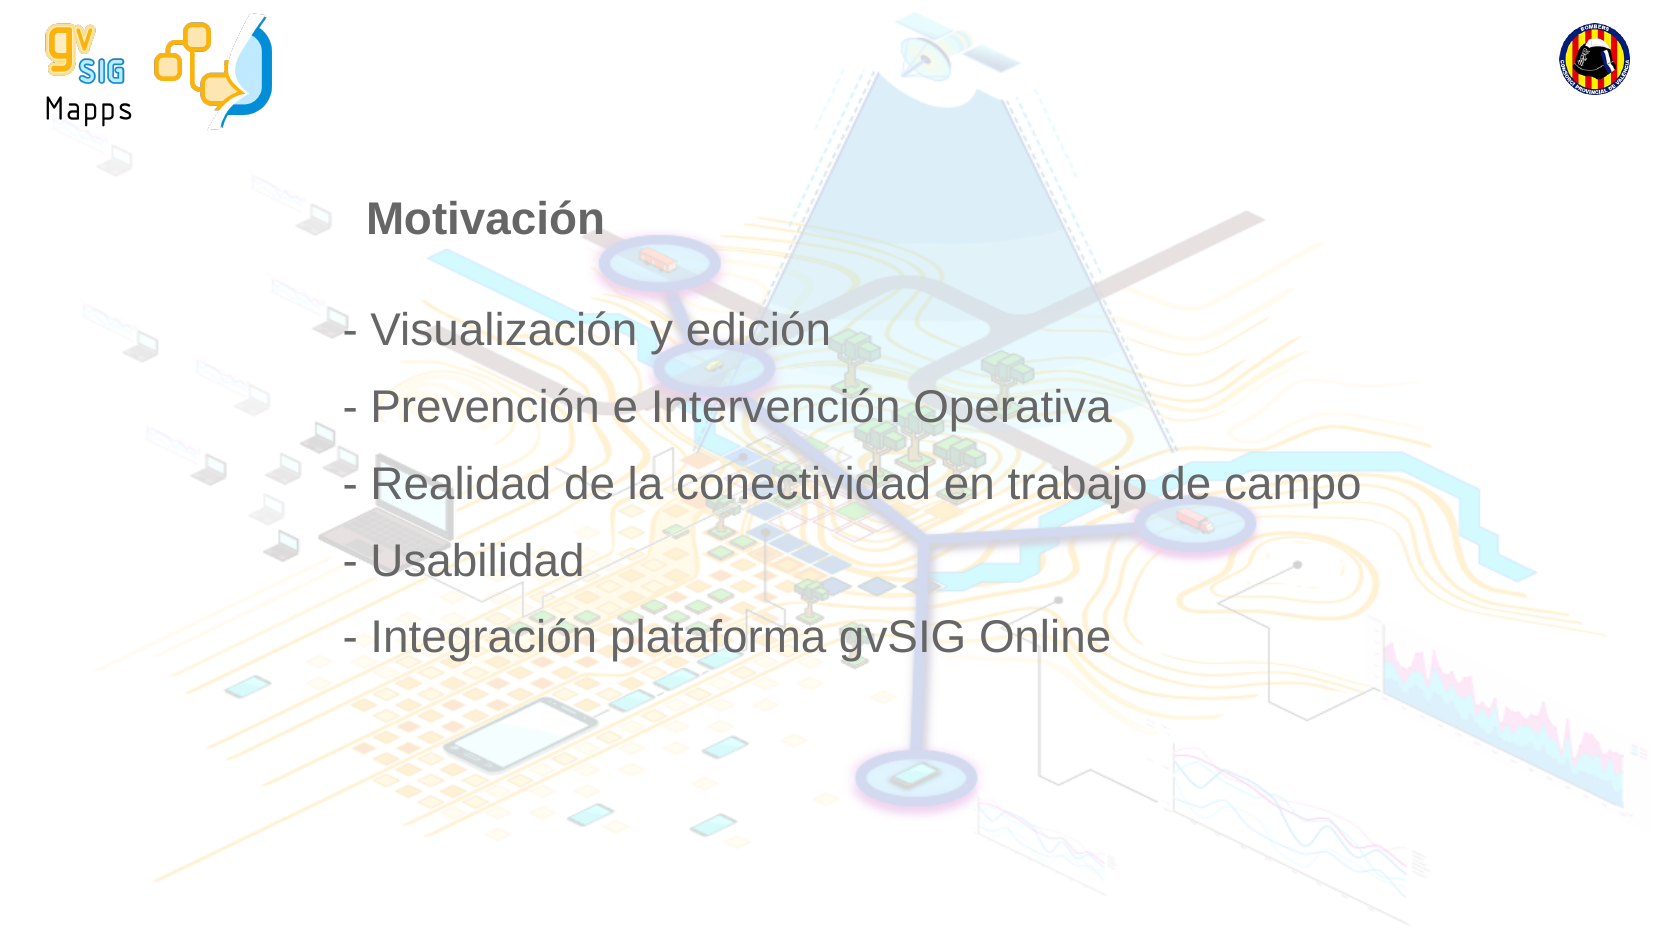

Motivación
# - Visualización y edición - Prevención e Intervención Operativa - Realidad de la conectividad en trabajo de campo - Usabilidad - Integración plataforma gvSIG Online